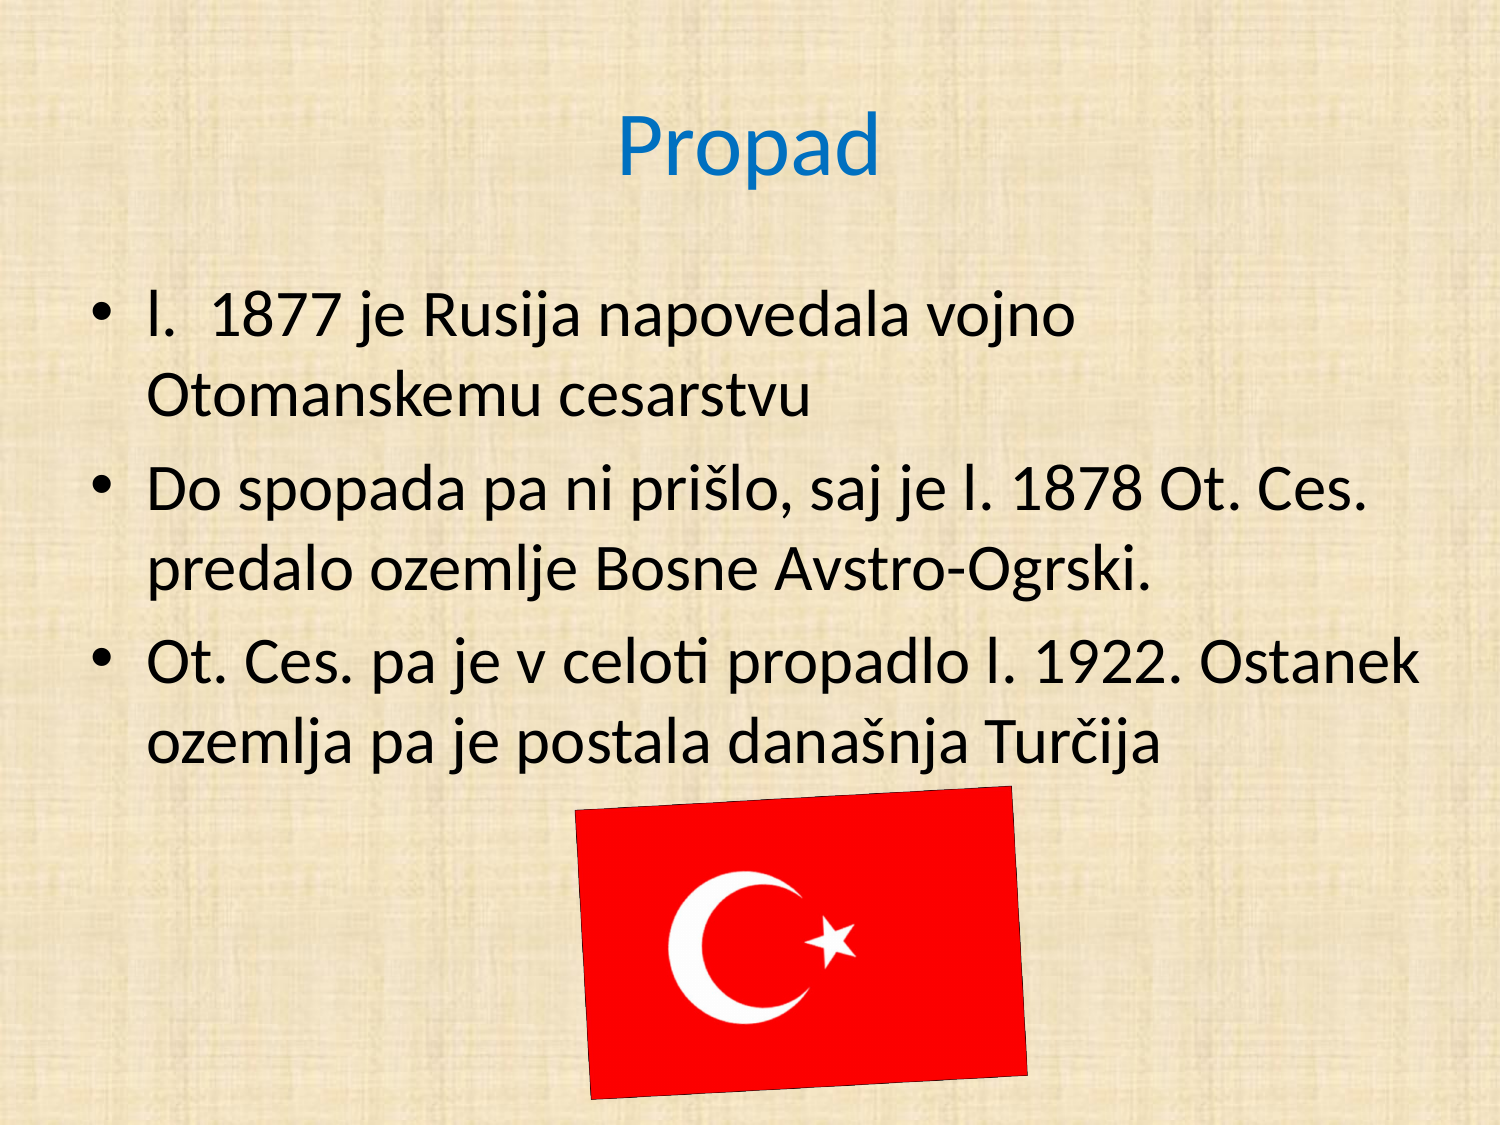

# Propad
l. 1877 je Rusija napovedala vojno Otomanskemu cesarstvu
Do spopada pa ni prišlo, saj je l. 1878 Ot. Ces. predalo ozemlje Bosne Avstro-Ogrski.
Ot. Ces. pa je v celoti propadlo l. 1922. Ostanek ozemlja pa je postala današnja Turčija